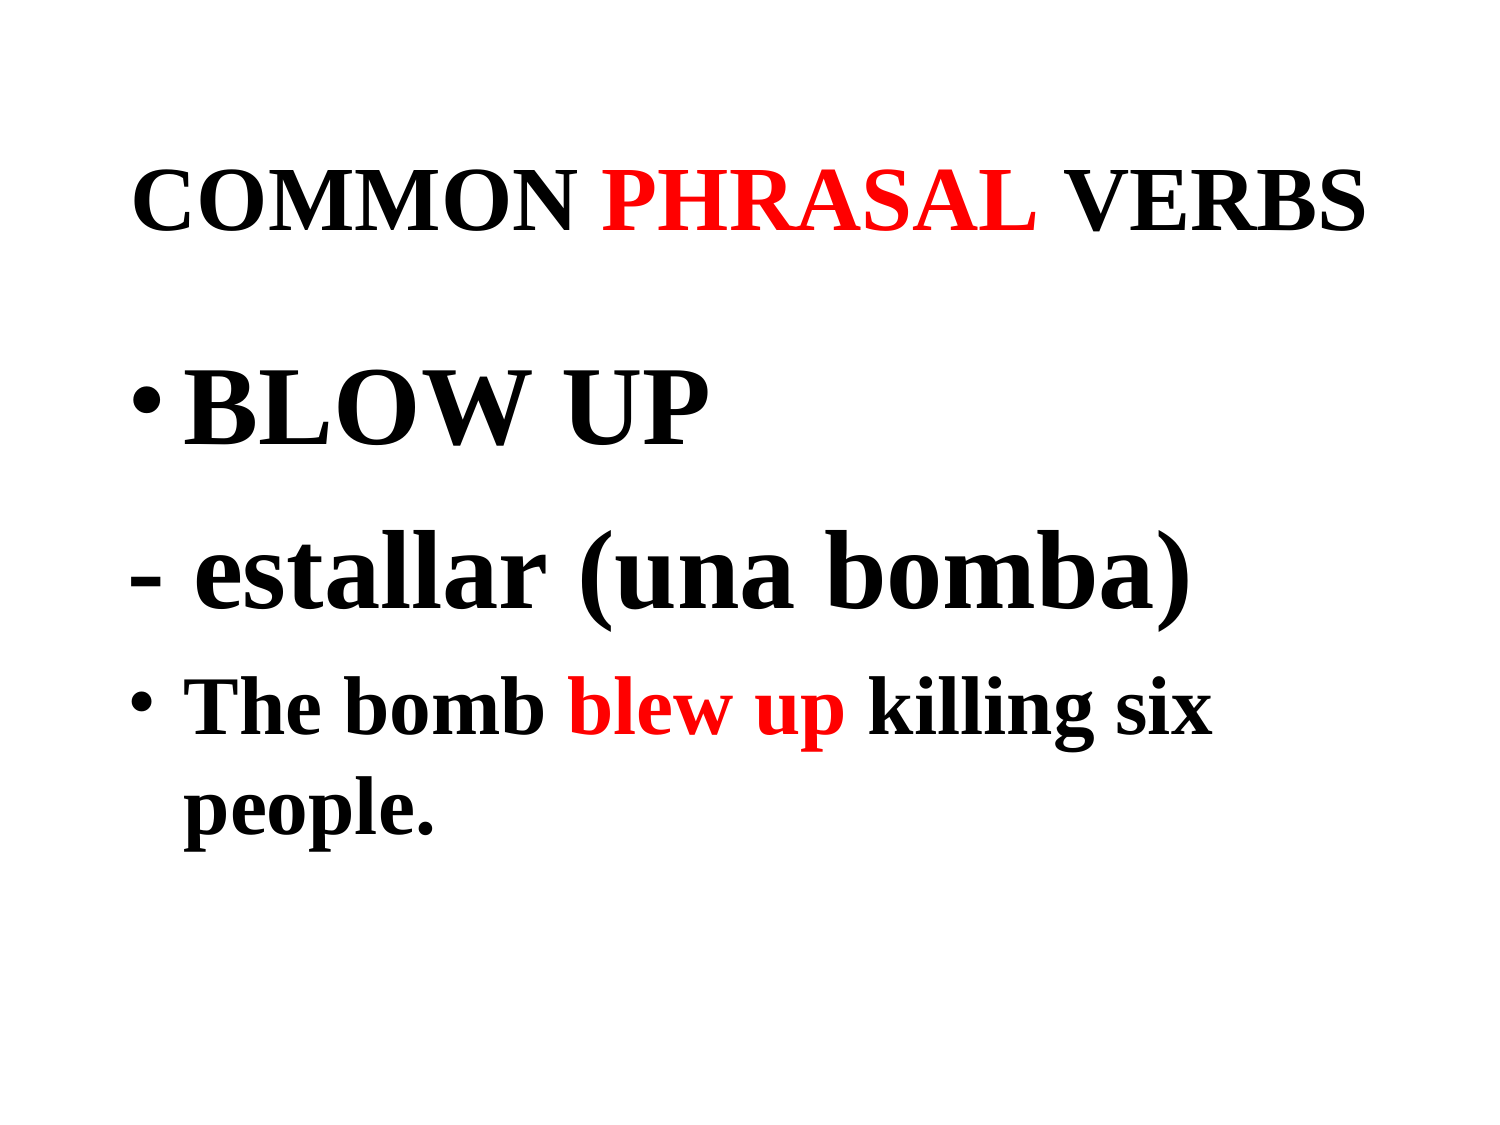

# COMMON PHRASAL VERBS
BLOW UP
- estallar (una bomba)
The bomb blew up killing six people.